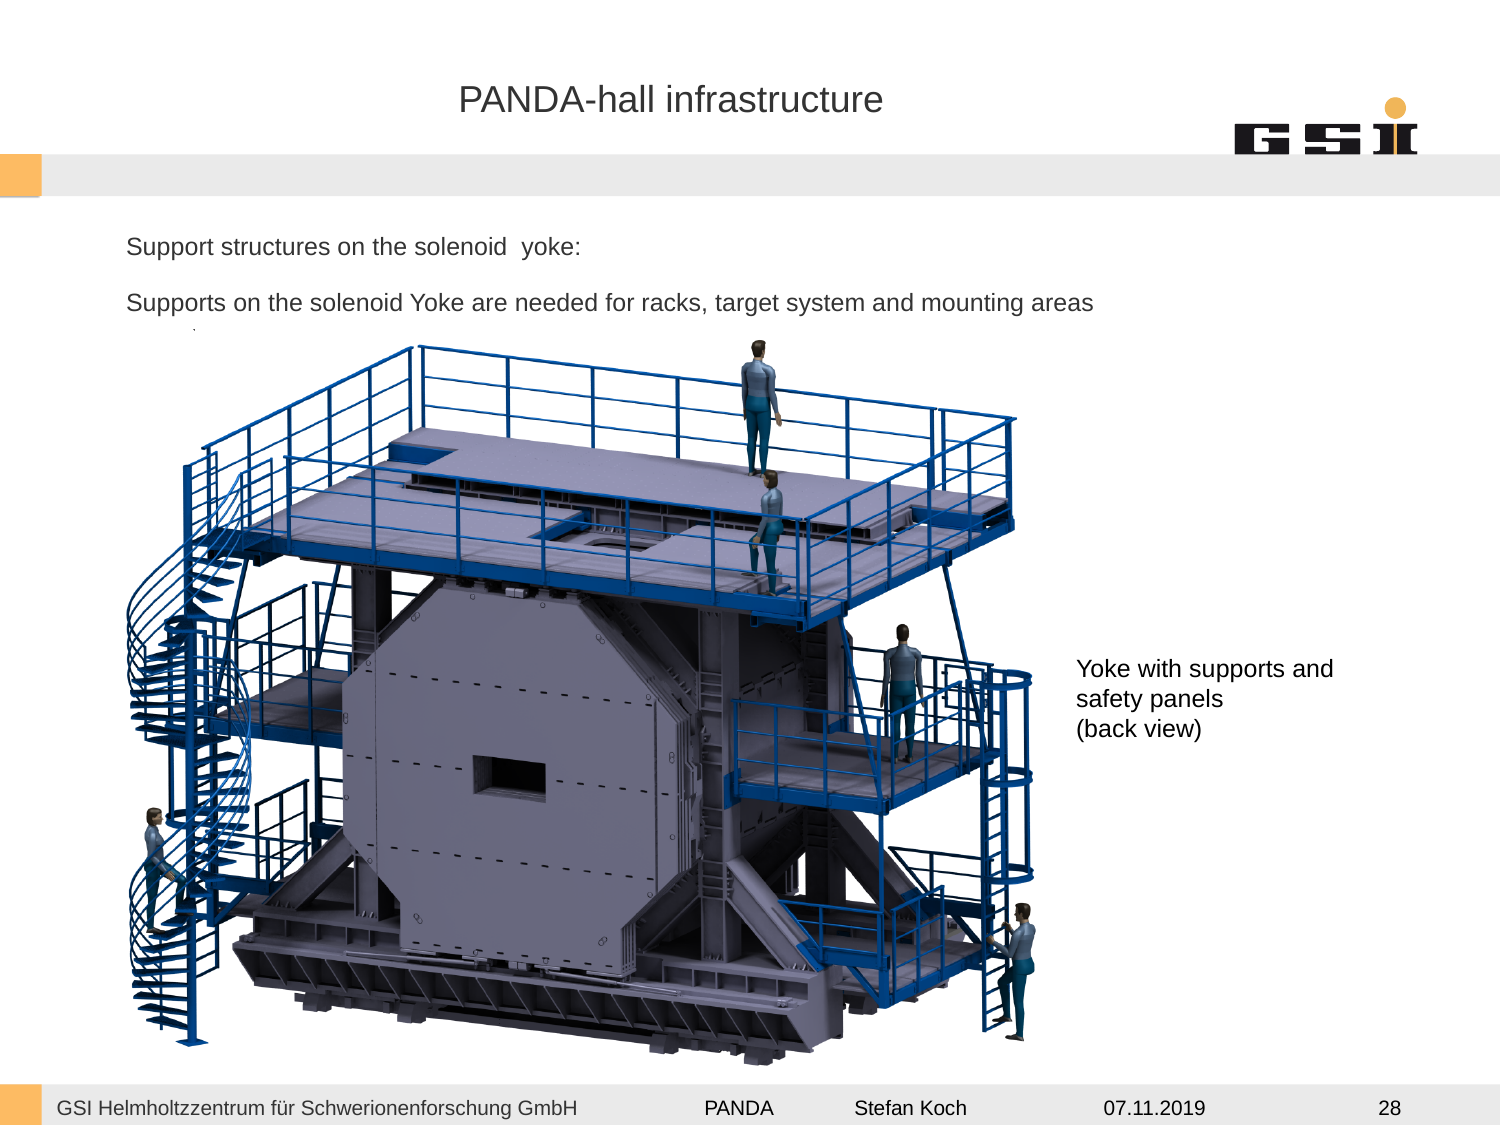

PANDA-hall infrastructure
Support structures on the solenoid yoke:
Supports on the solenoid Yoke are needed for racks, target system and mounting areas
Yoke with supports and safety panels
(back view)